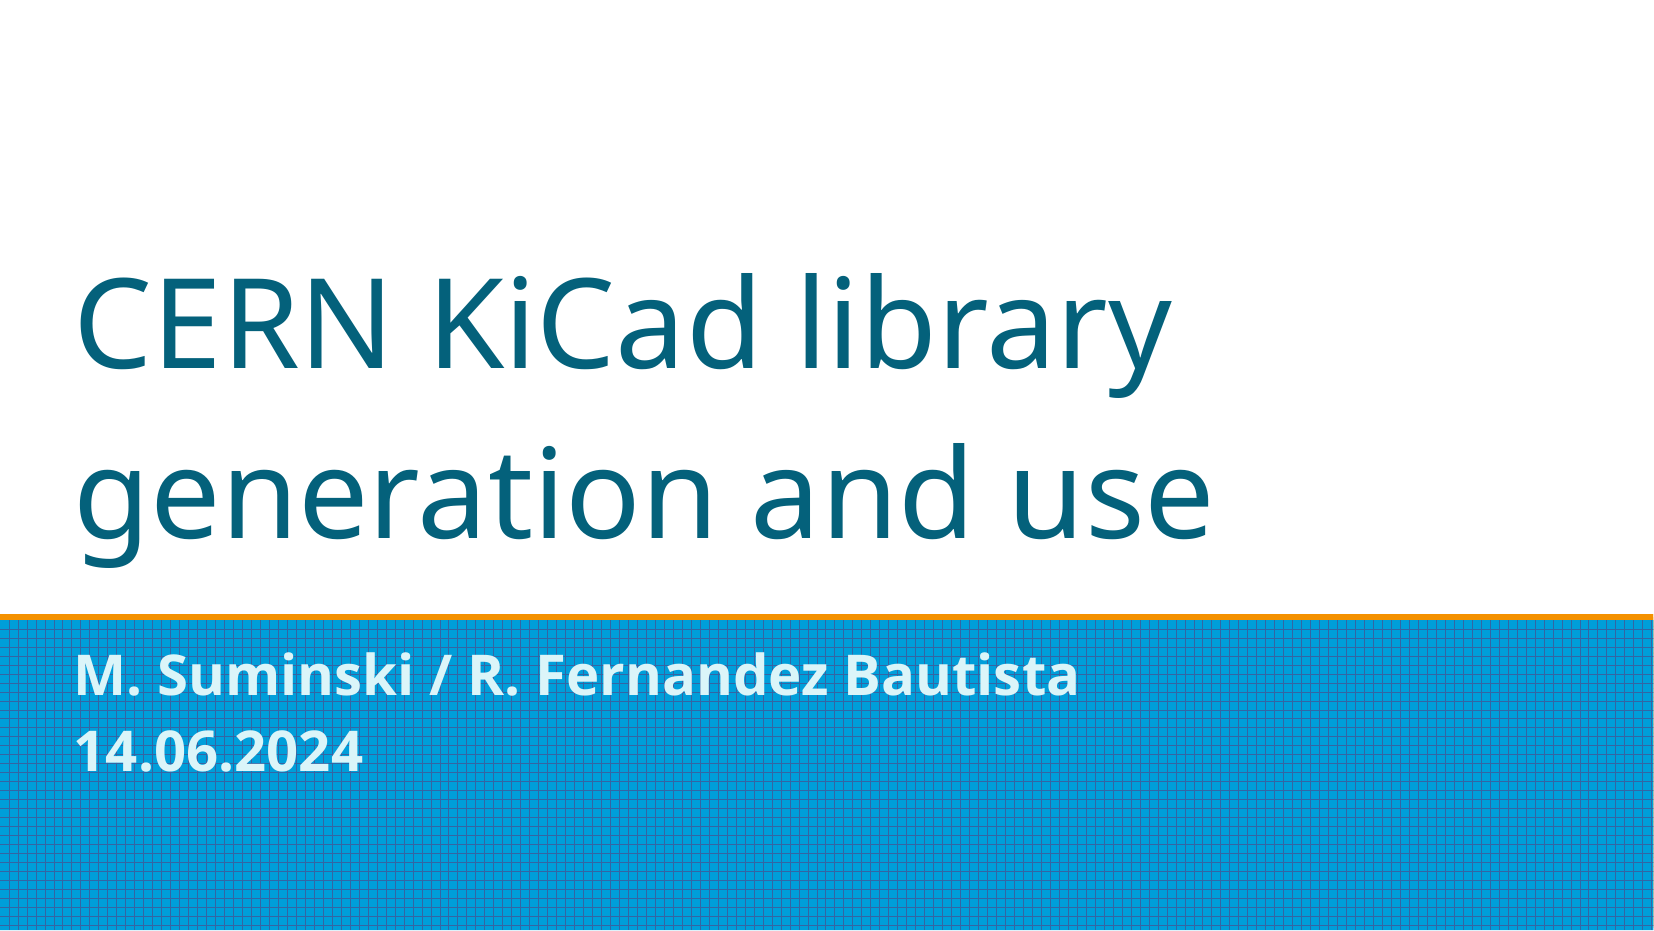

# CERN KiCad library generation and use
M. Suminski / R. Fernandez Bautista
14.06.2024